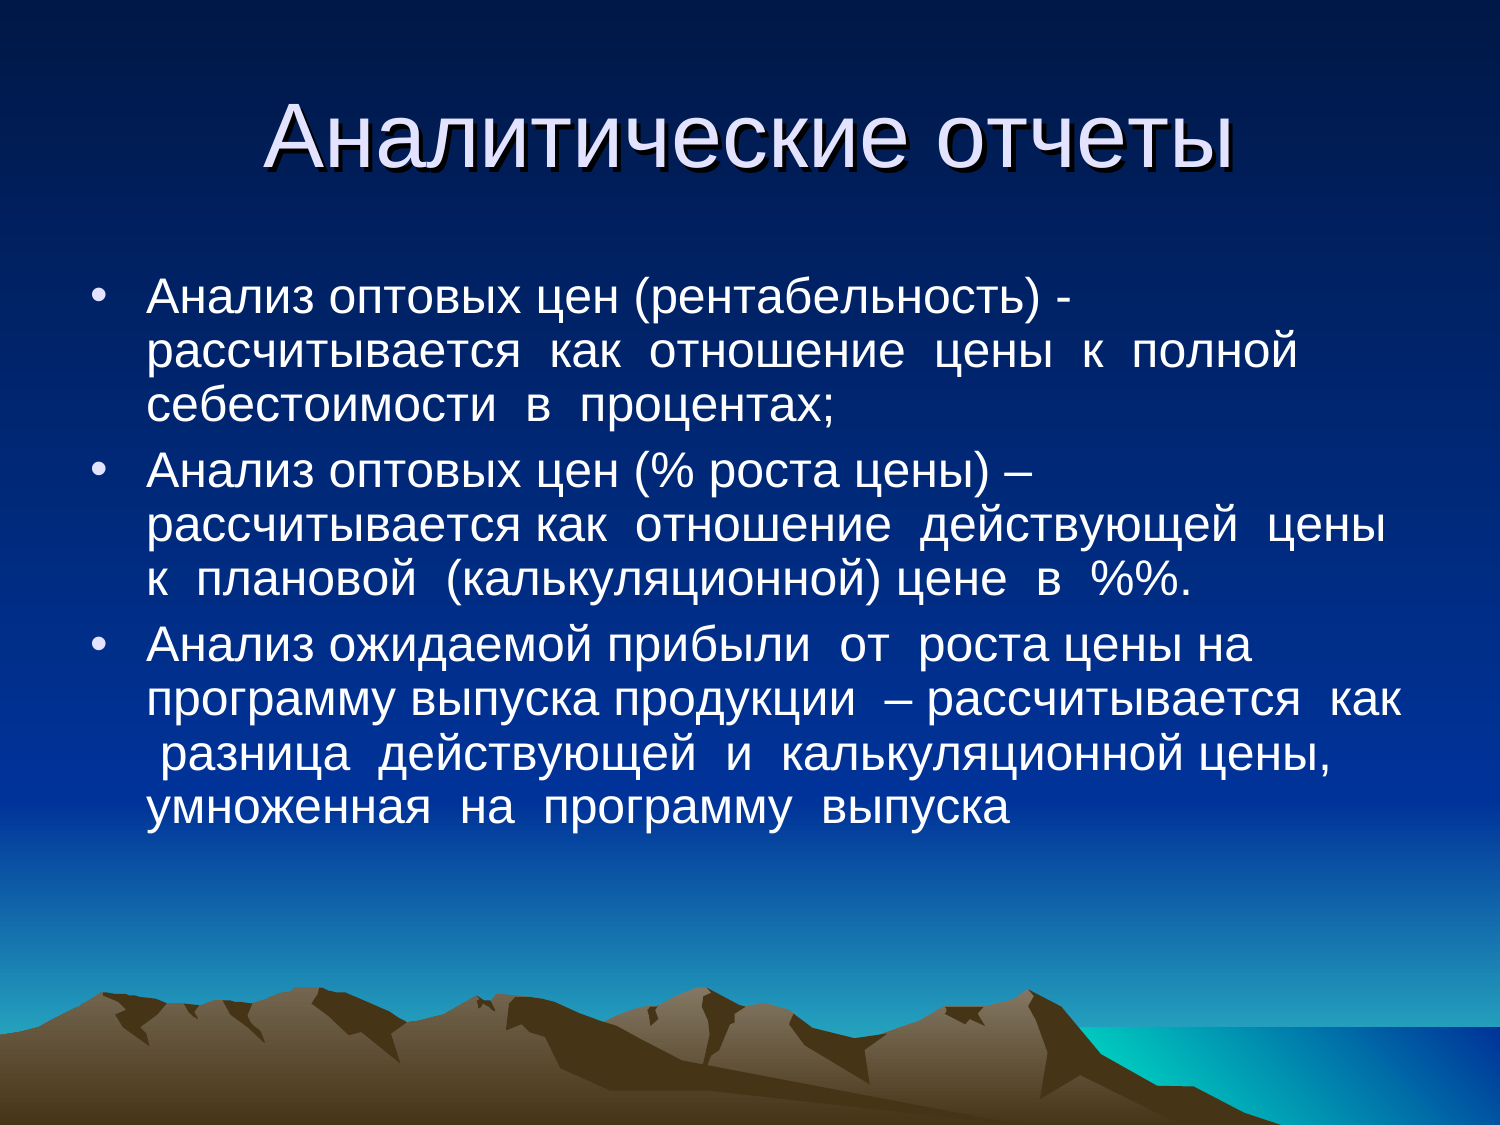

Аналитические отчеты
Анализ оптовых цен (рентабельность) - рассчитывается как отношение цены к полной себестоимости в процентах;
Анализ оптовых цен (% роста цены) – рассчитывается как отношение действующей цены к плановой (калькуляционной) цене в %%.
Анализ ожидаемой прибыли от роста цены на программу выпуска продукции – рассчитывается как разница действующей и калькуляционной цены, умноженная на программу выпуска